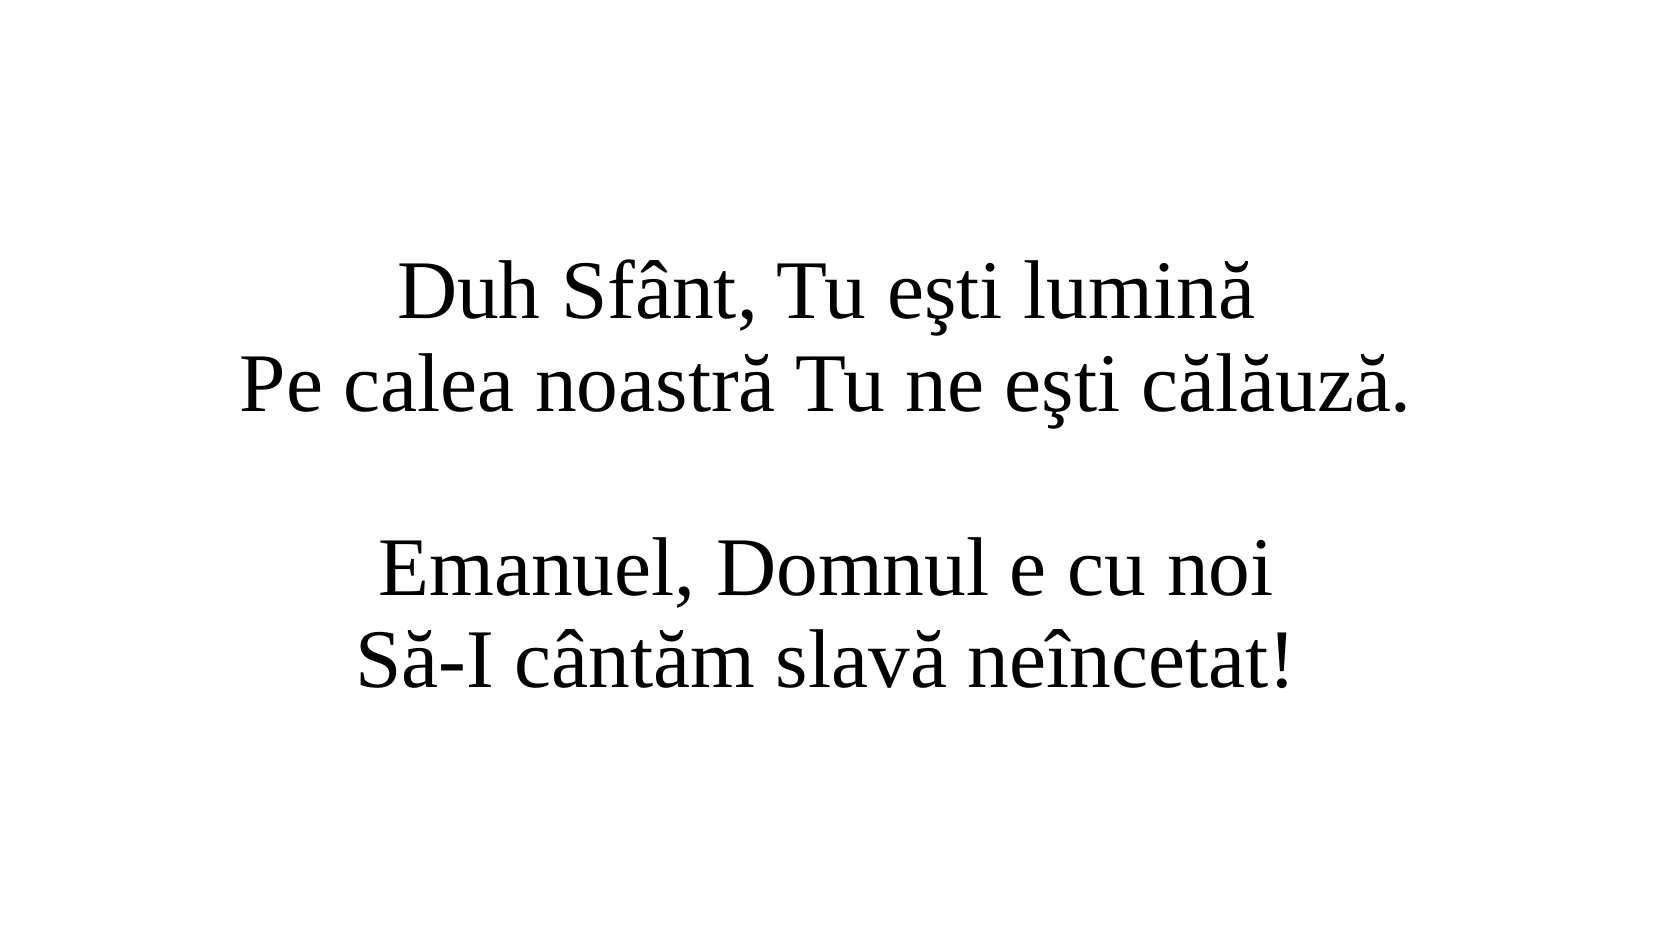

# Duh Sfânt, Tu eşti lumină Pe calea noastră Tu ne eşti călăuză.
Emanuel, Domnul e cu noi
Să-I cântăm slavă neîncetat!